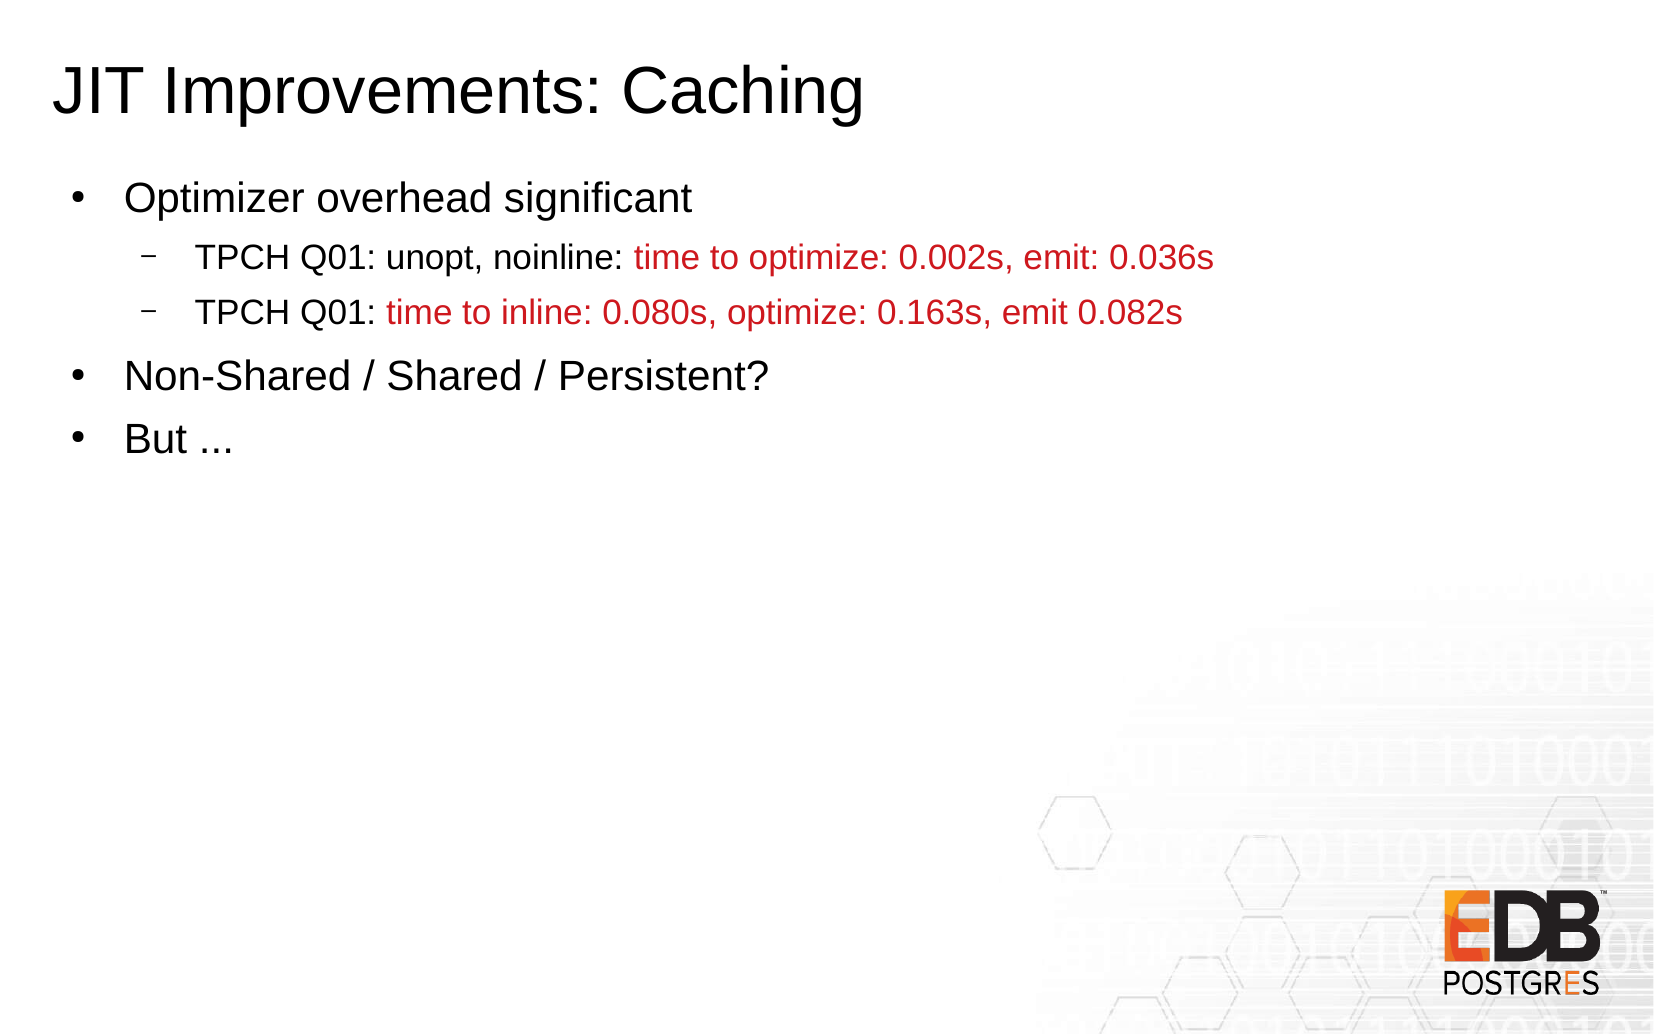

# JIT Improvements: Caching
Optimizer overhead significant
TPCH Q01: unopt, noinline: time to optimize: 0.002s, emit: 0.036s
TPCH Q01: time to inline: 0.080s, optimize: 0.163s, emit 0.082s
Non-Shared / Shared / Persistent?
But ...